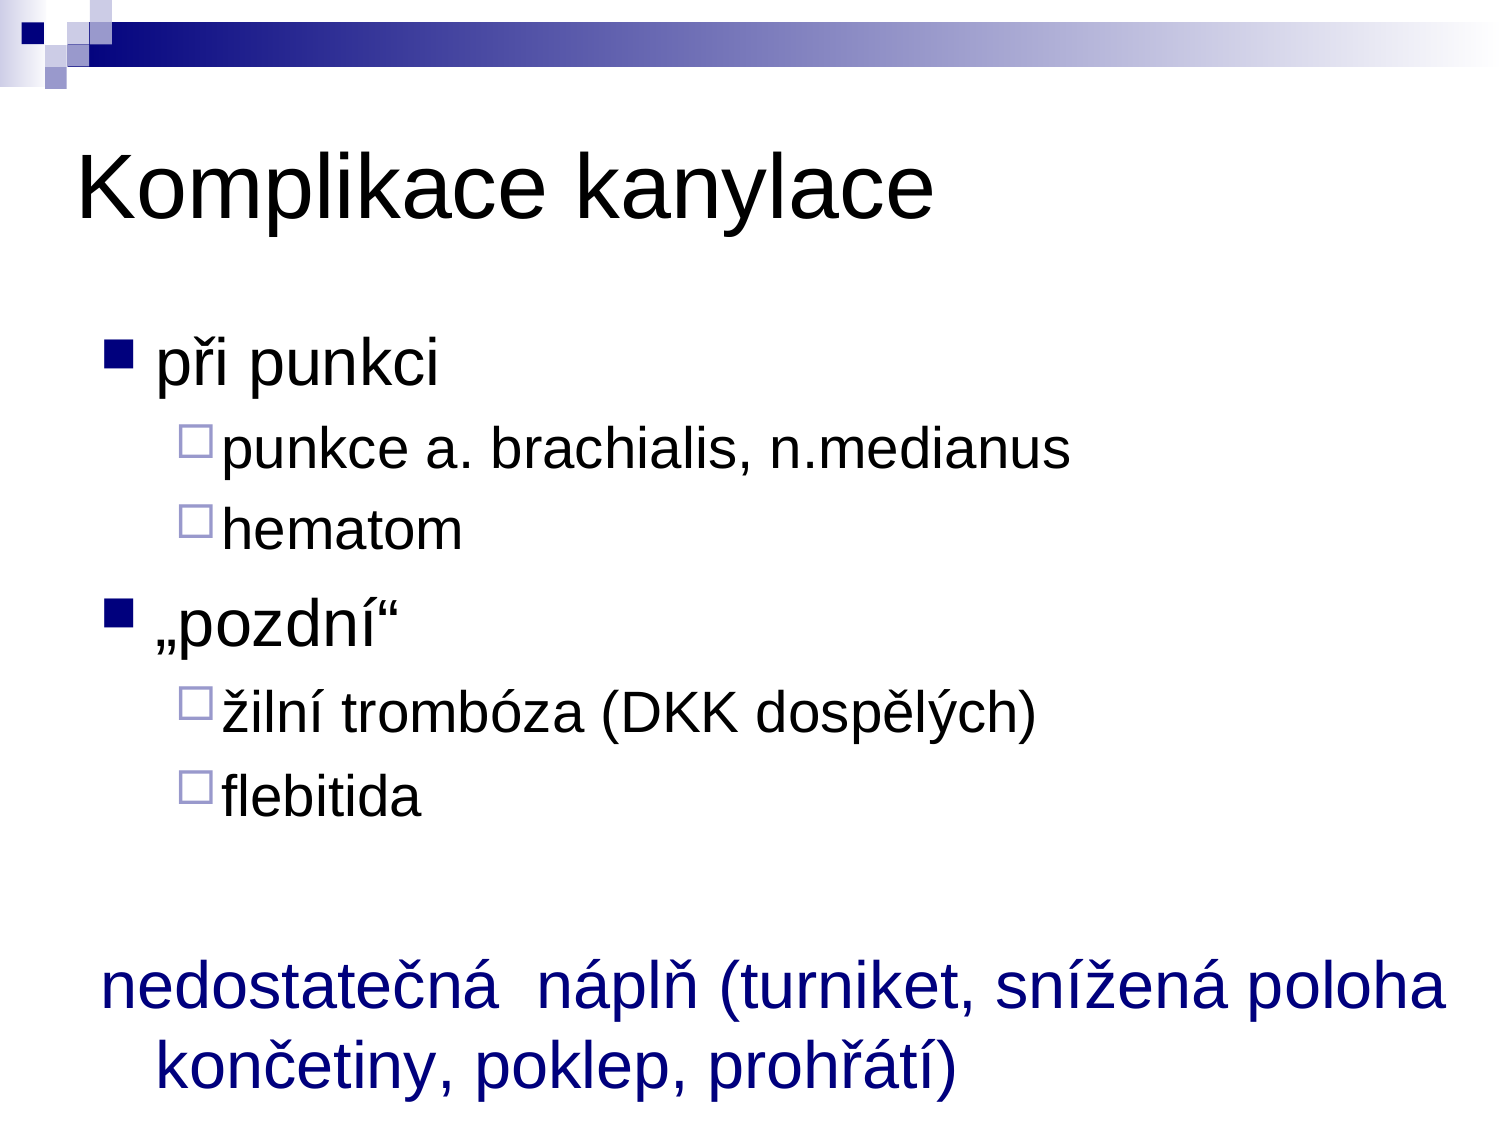

# Komplikace kanylace
při punkci
punkce a. brachialis, n.medianus
hematom
„pozdní“
žilní trombóza (DKK dospělých)
flebitida
nedostatečná náplň (turniket, snížená poloha končetiny, poklep, prohřátí)